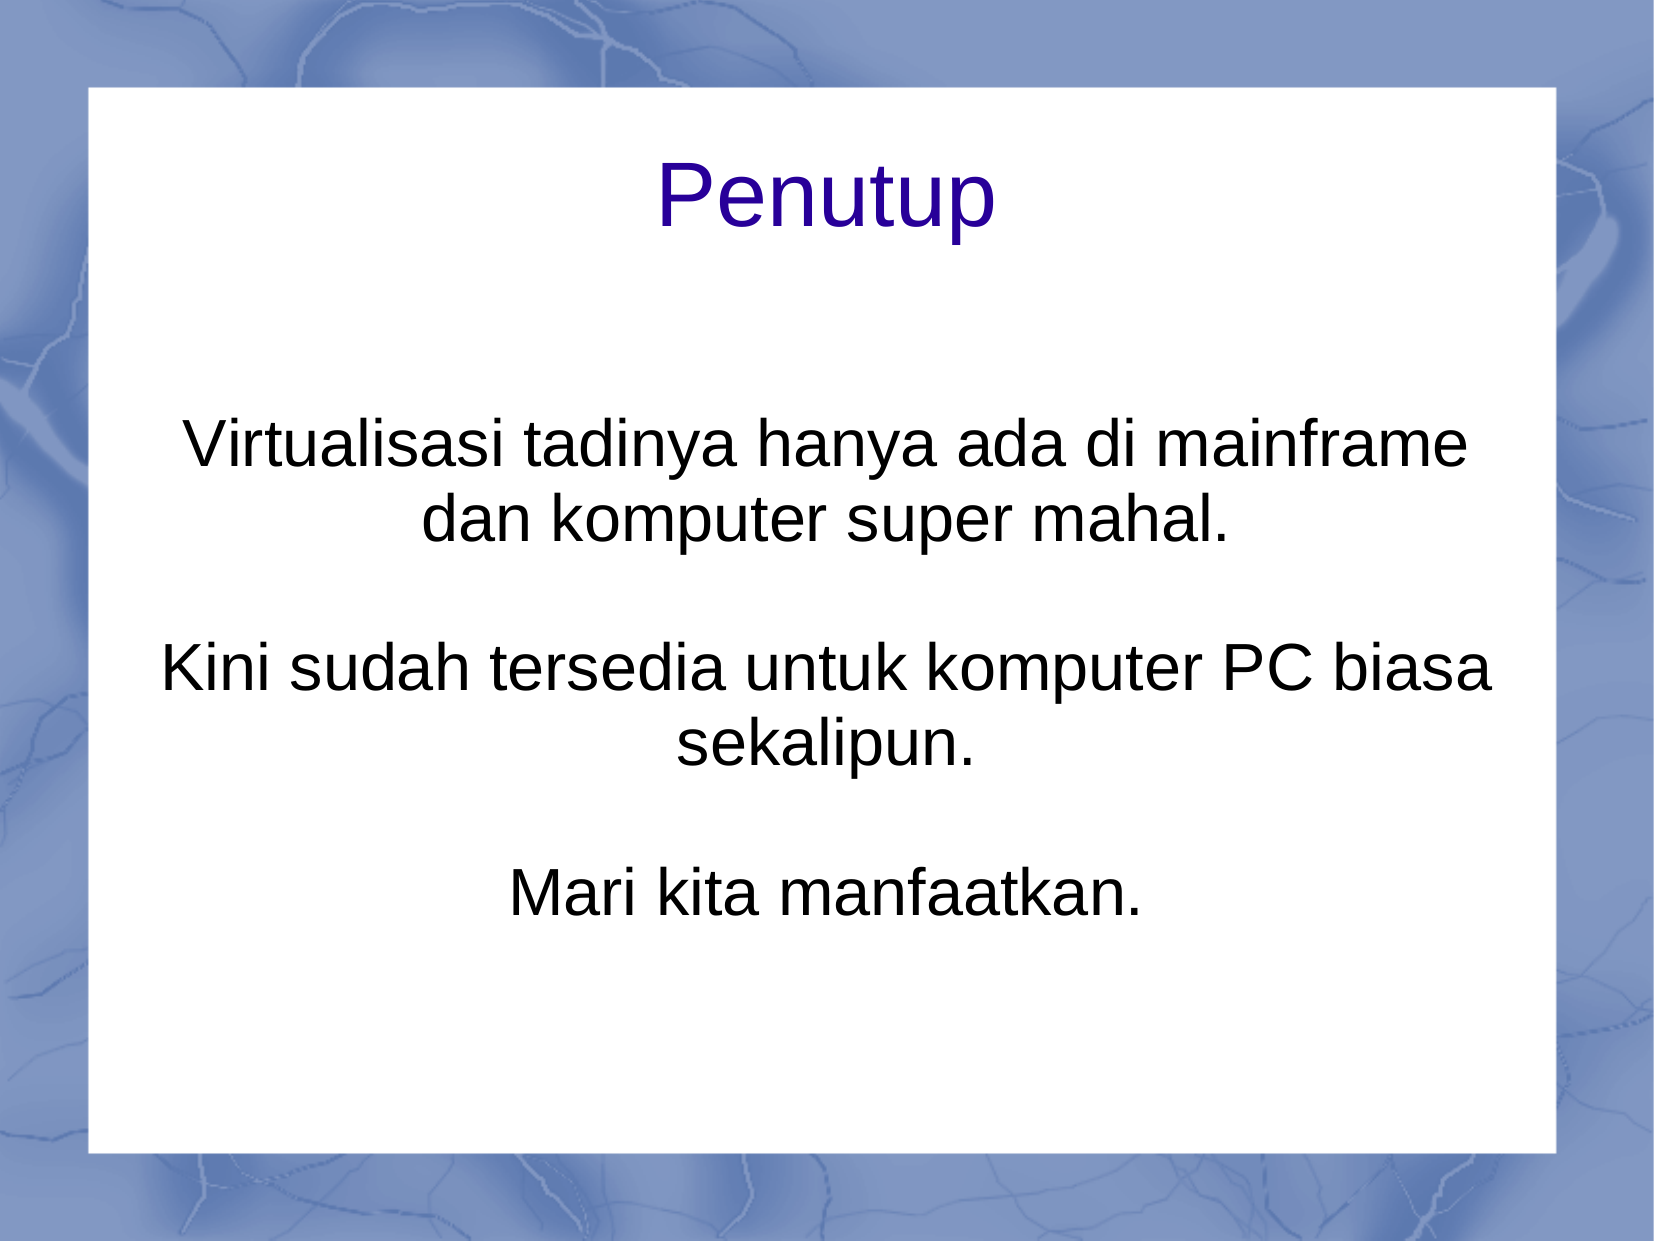

# Penutup
Virtualisasi tadinya hanya ada di mainframe dan komputer super mahal.
Kini sudah tersedia untuk komputer PC biasa sekalipun.
Mari kita manfaatkan.